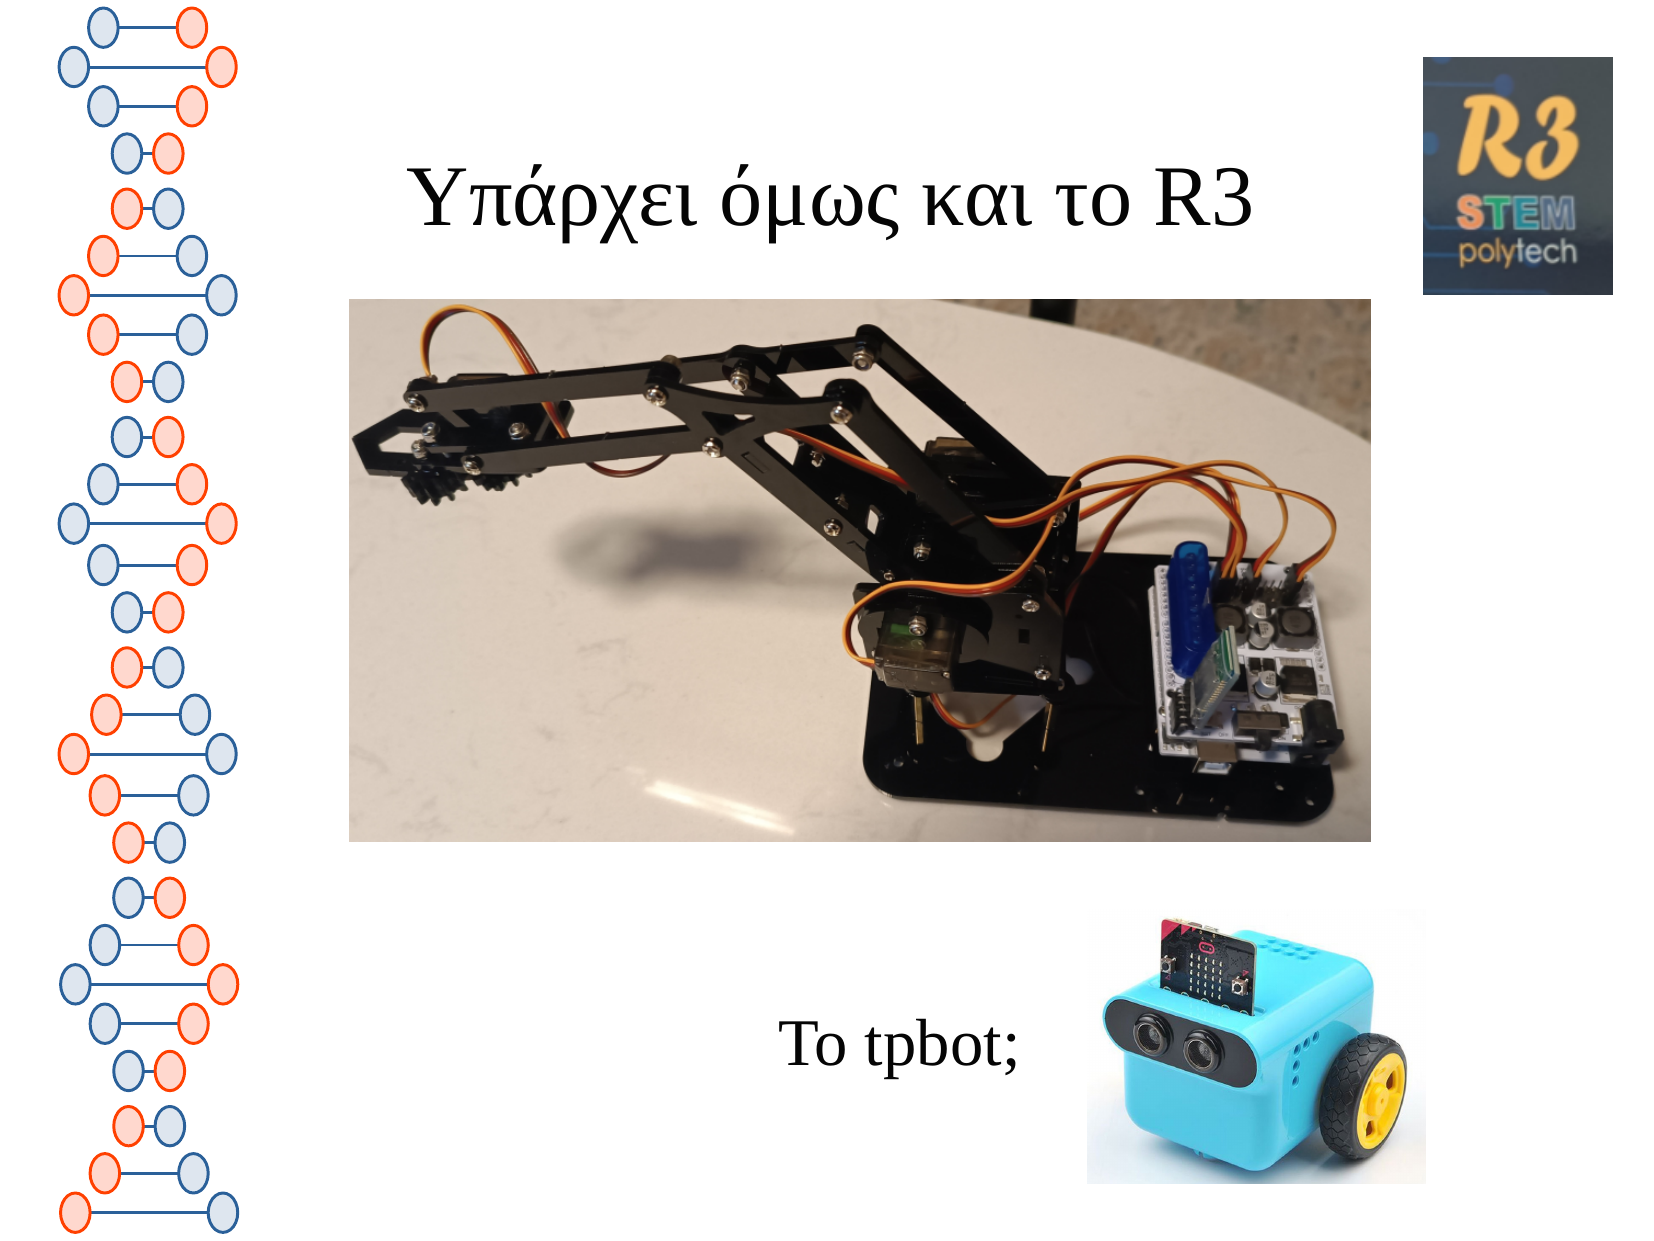

# Υπάρχει όμως και το R3
Το tpbot;